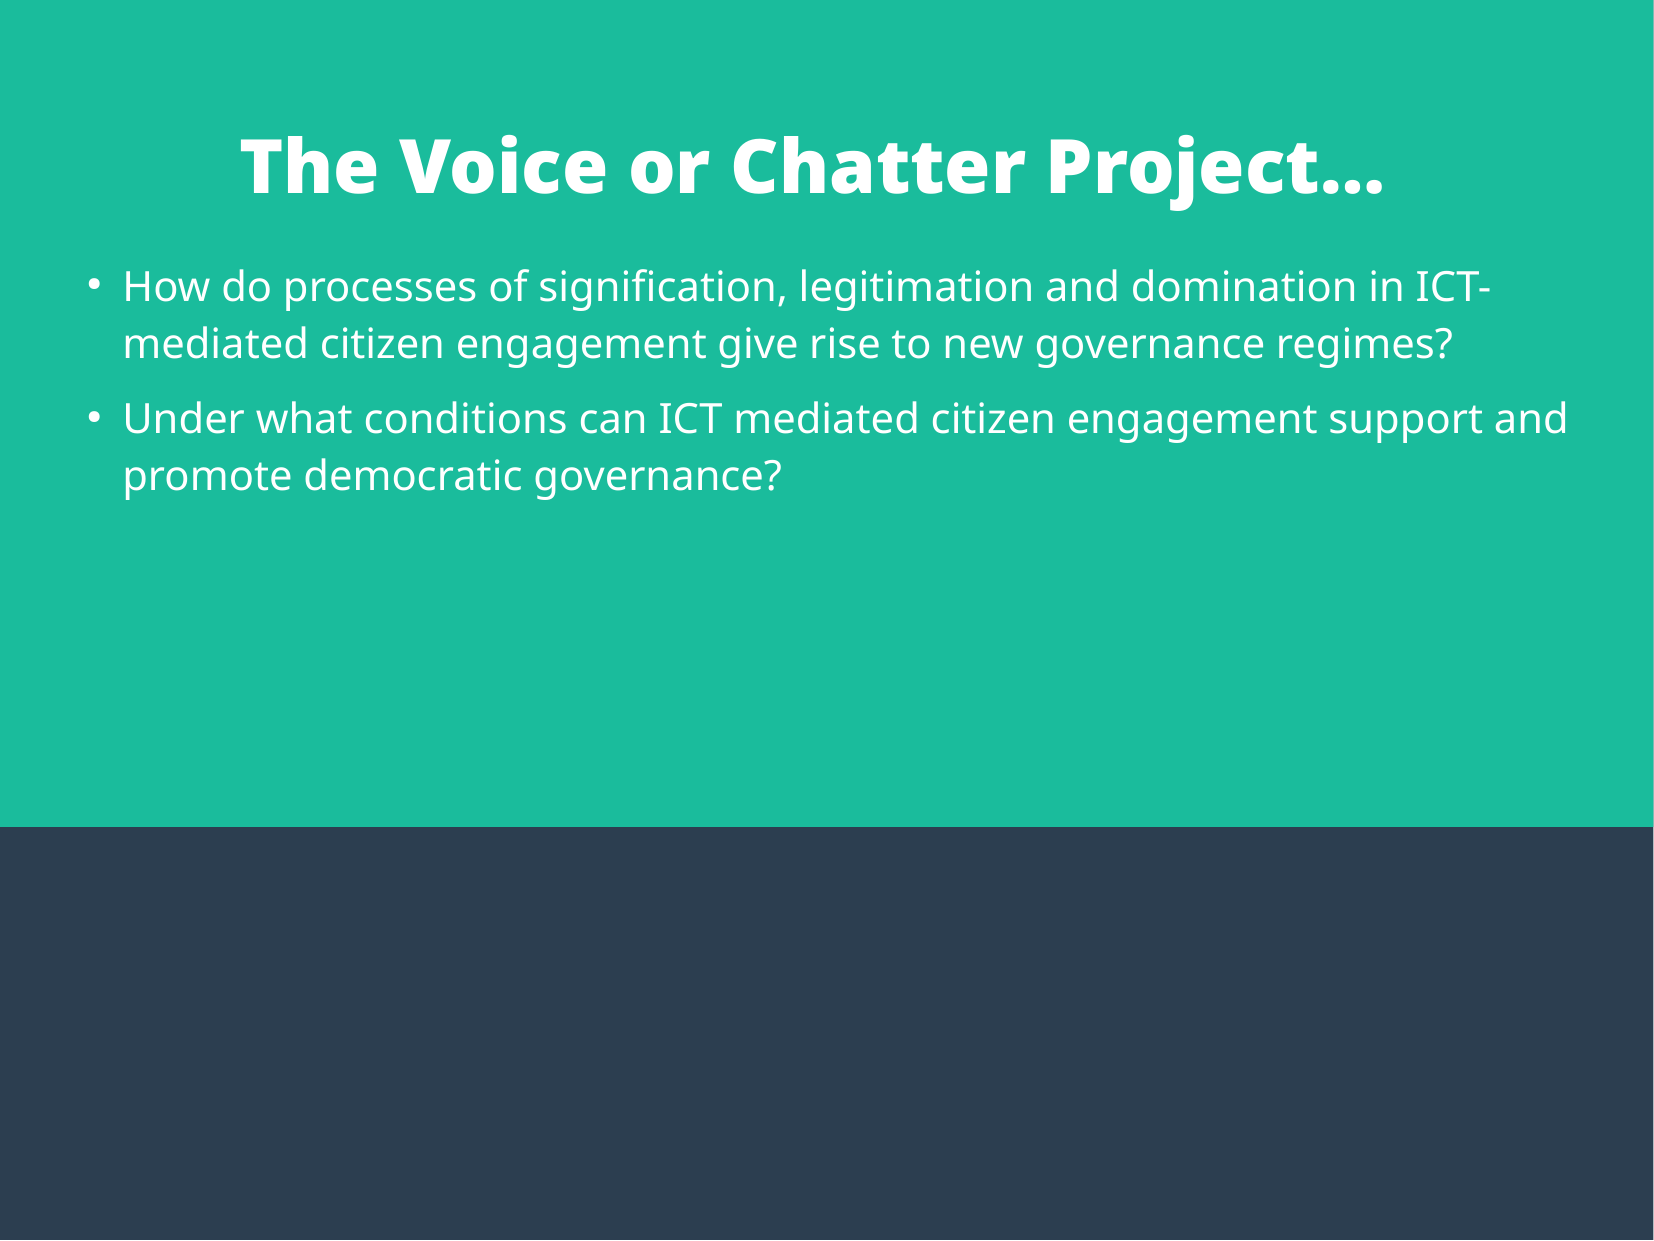

# The Voice or Chatter Project…
How do processes of signification, legitimation and domination in ICT-mediated citizen engagement give rise to new governance regimes?
Under what conditions can ICT mediated citizen engagement support and promote democratic governance?